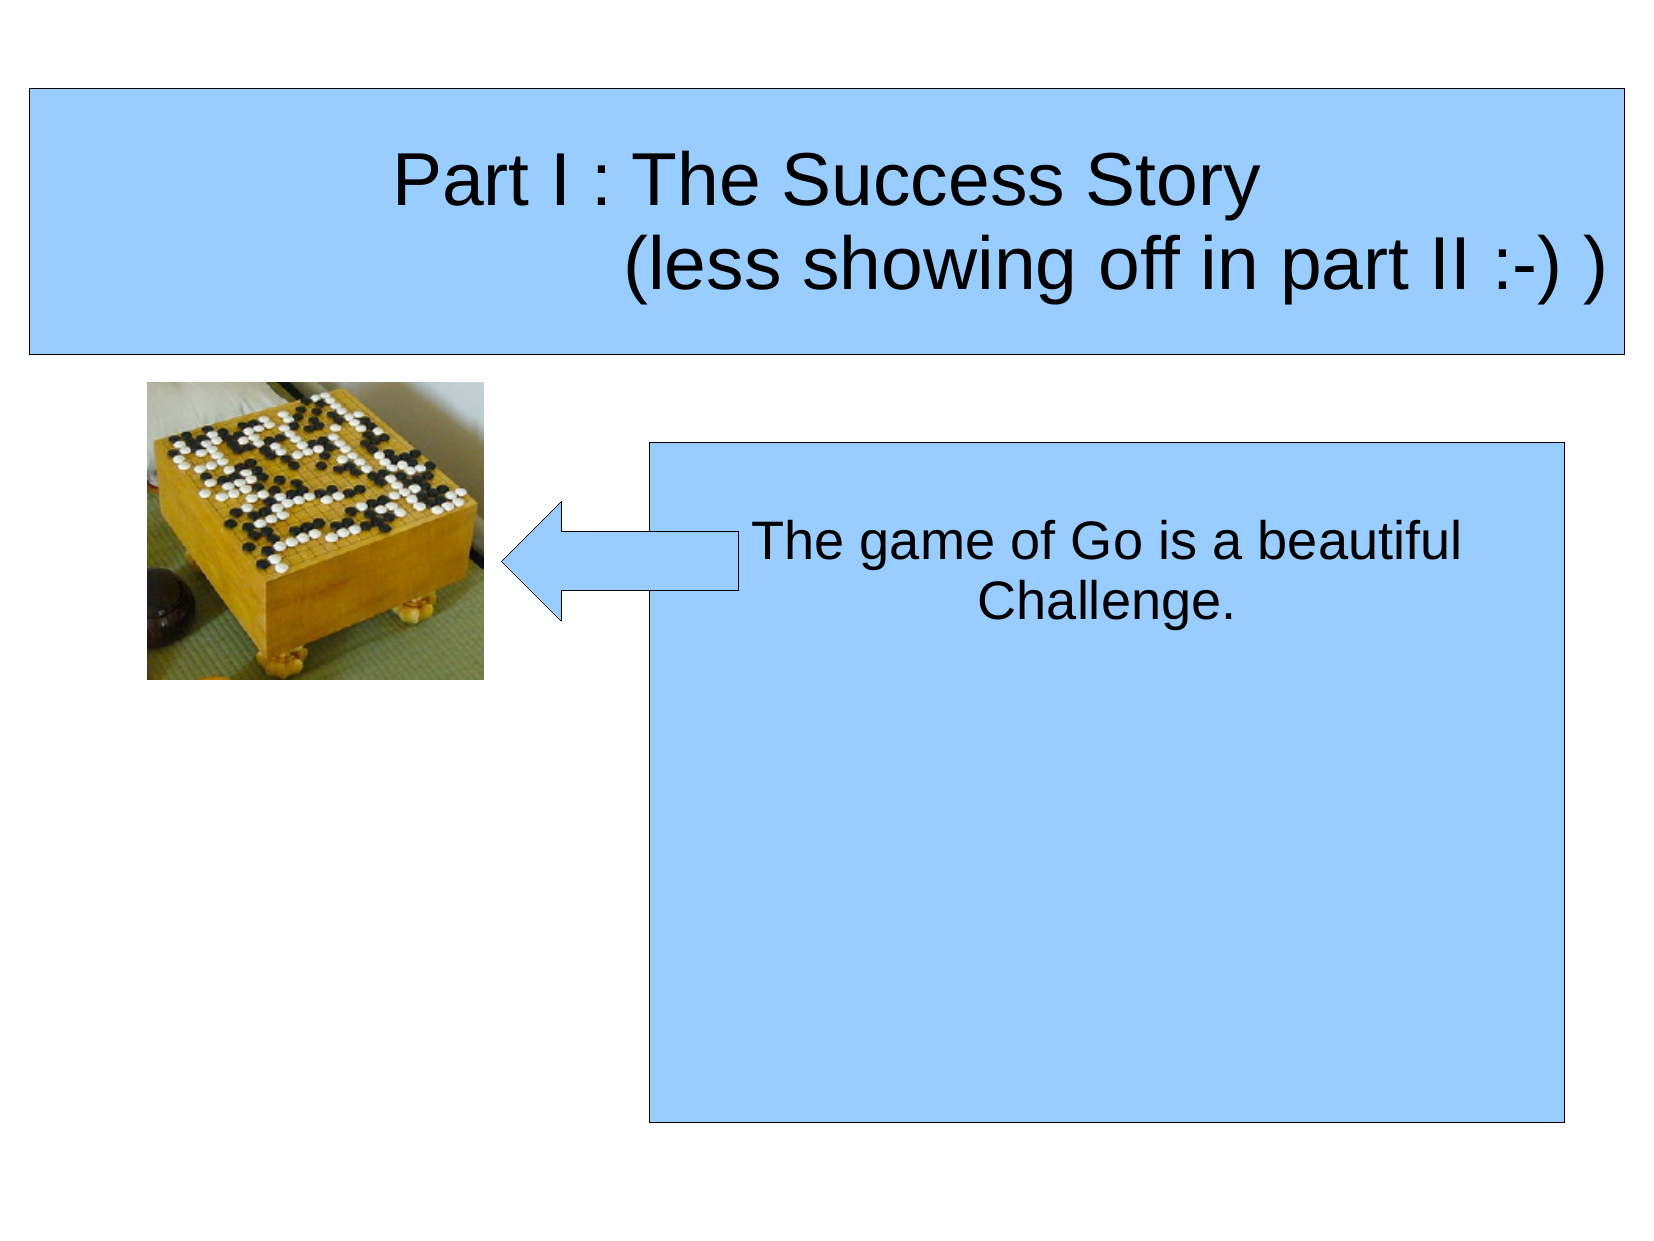

Part I : The Success Story
(less showing off in part II :-) )
The game of Go is a beautiful
Challenge.